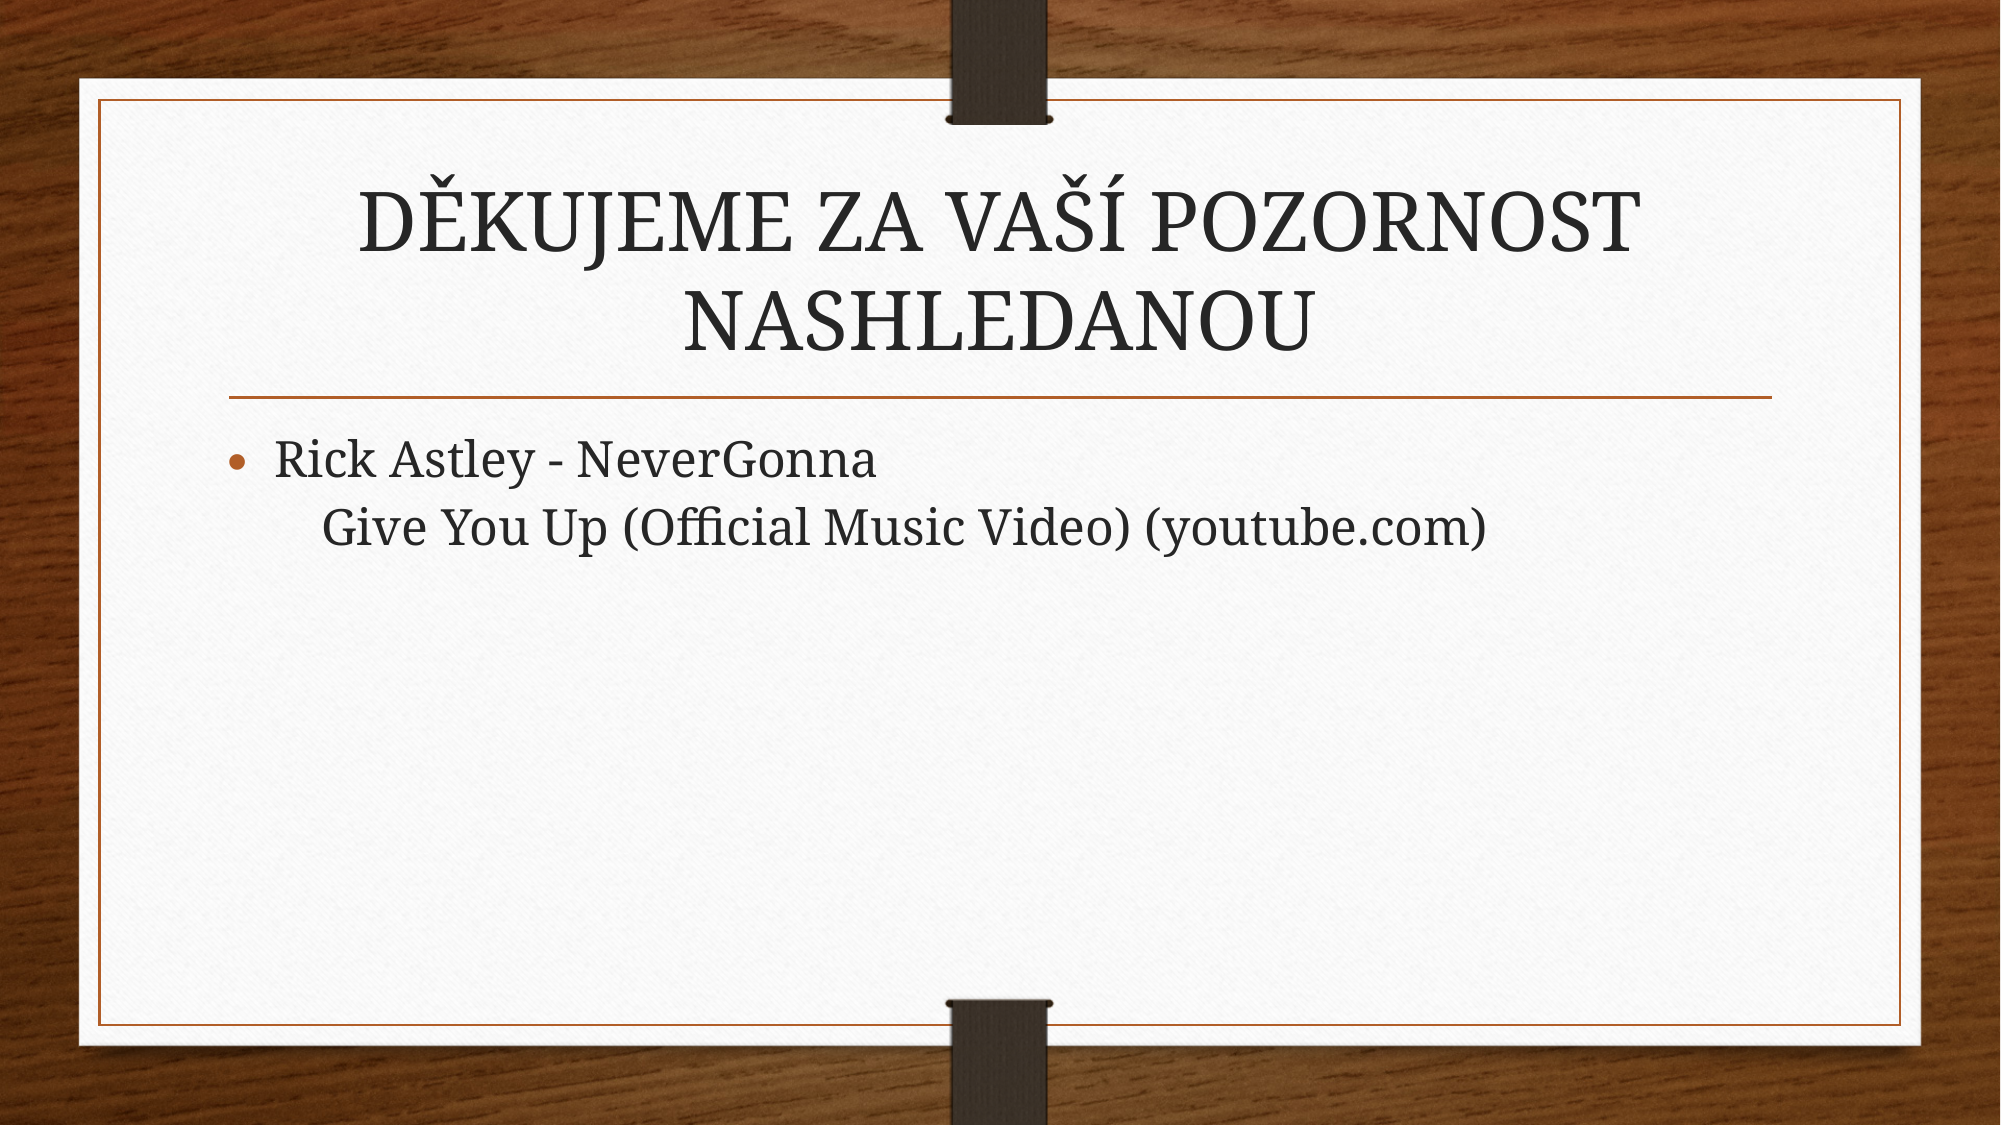

# DĚKUJEME ZA VAŠÍ POZORNOST NASHLEDANOU
Rick Astley - NeverGonnaGive You Up (Official Music Video) (youtube.com)